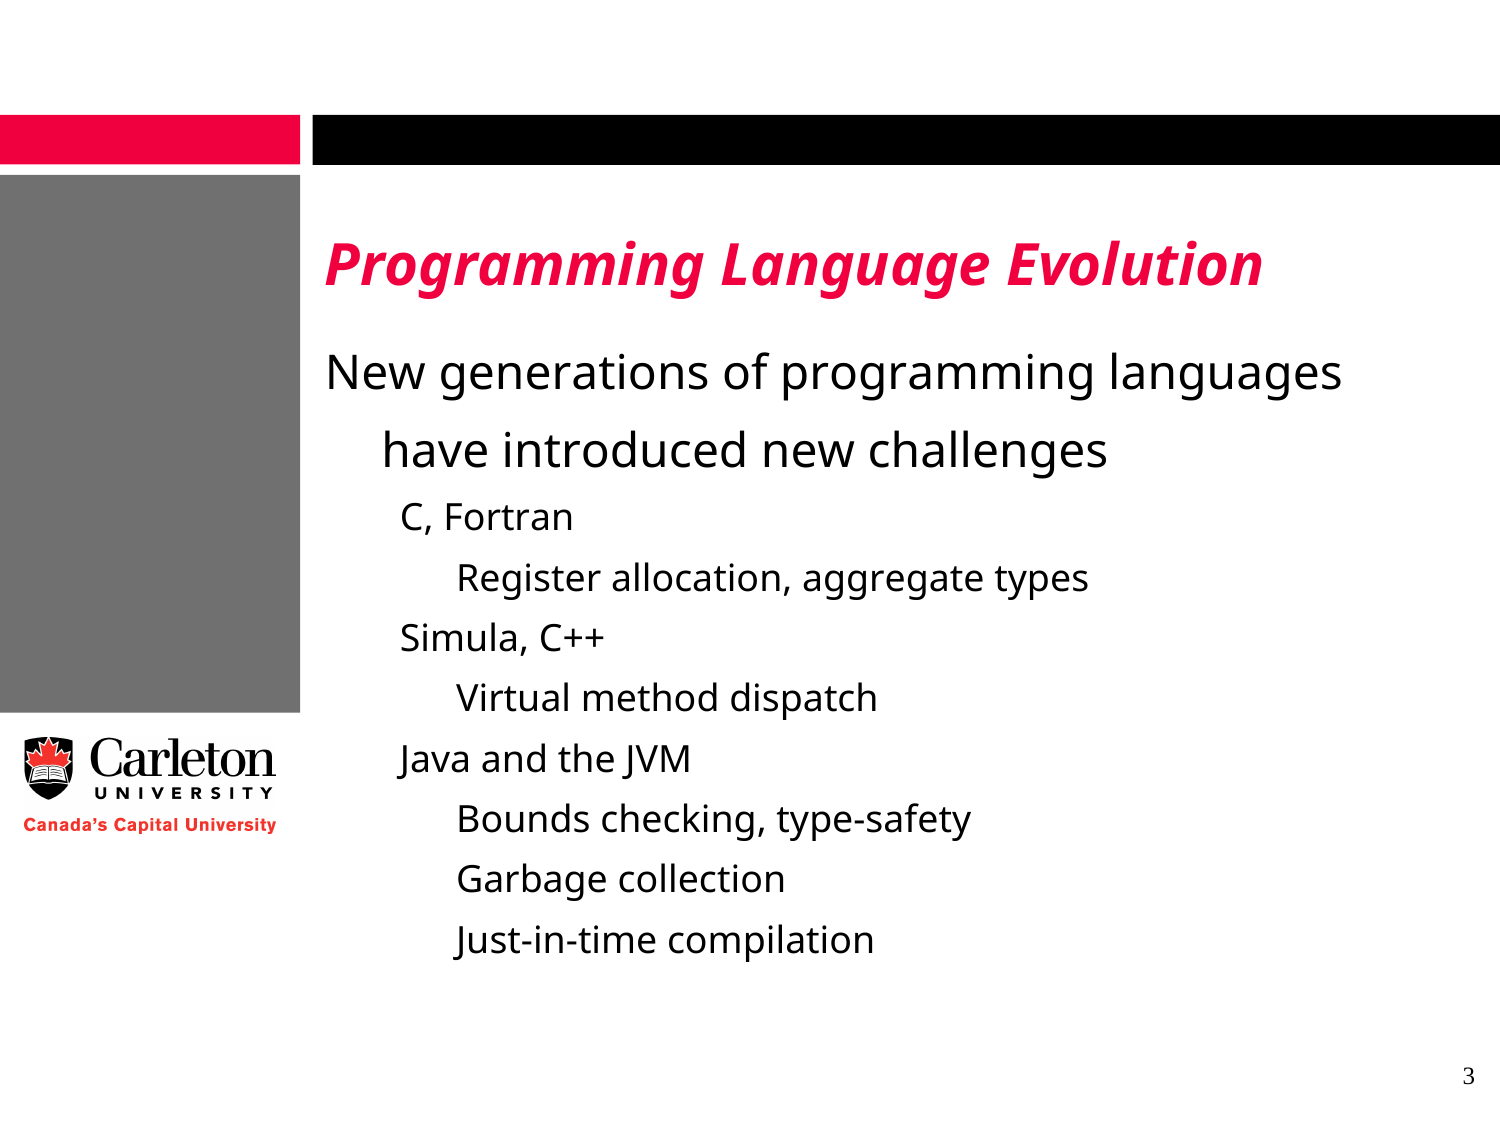

# Programming Language Evolution
New generations of programming languages have introduced new challenges
C, Fortran
Register allocation, aggregate types
Simula, C++
Virtual method dispatch
Java and the JVM
Bounds checking, type-safety
Garbage collection
Just-in-time compilation
3